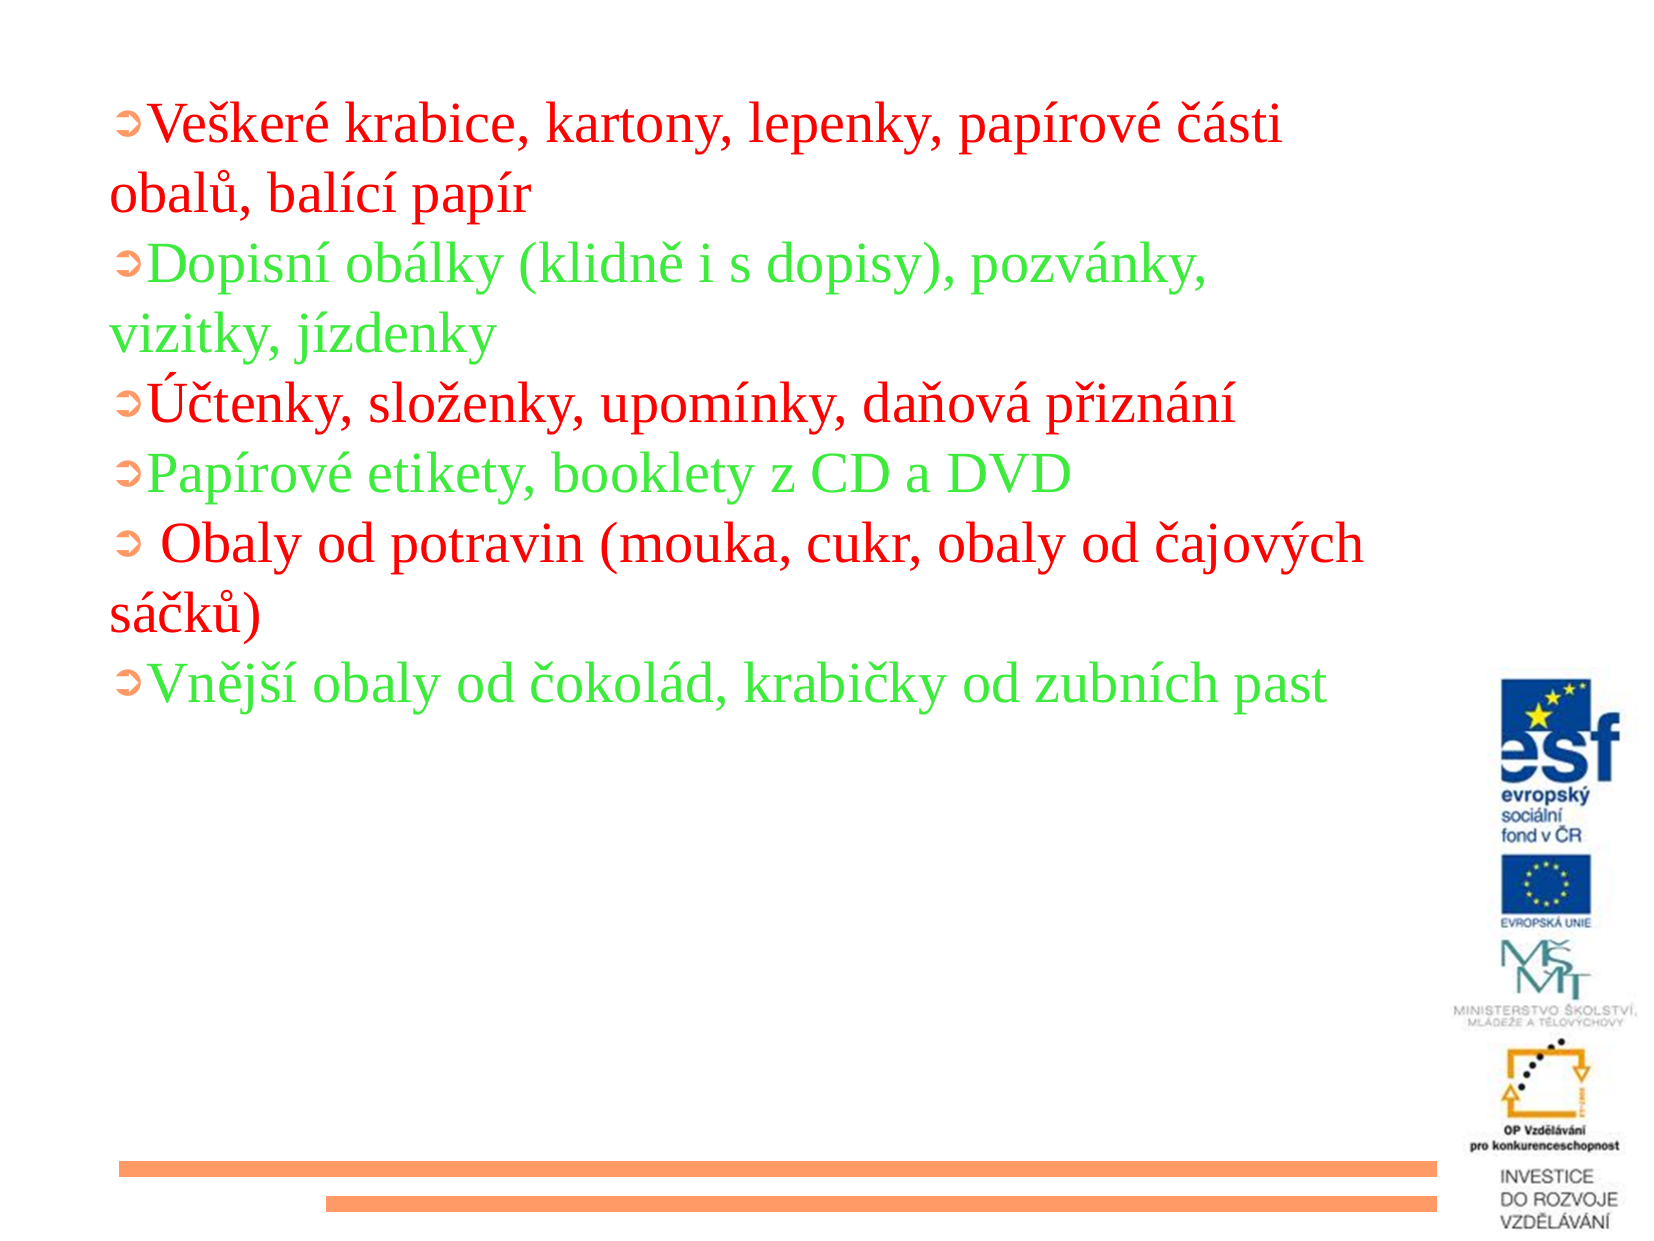

Veškeré krabice, kartony, lepenky, papírové části obalů, balící papír
Dopisní obálky (klidně i s dopisy), pozvánky, vizitky, jízdenky
Účtenky, složenky, upomínky, daňová přiznání
Papírové etikety, booklety z CD a DVD
 Obaly od potravin (mouka, cukr, obaly od čajových sáčků)
Vnější obaly od čokolád, krabičky od zubních past